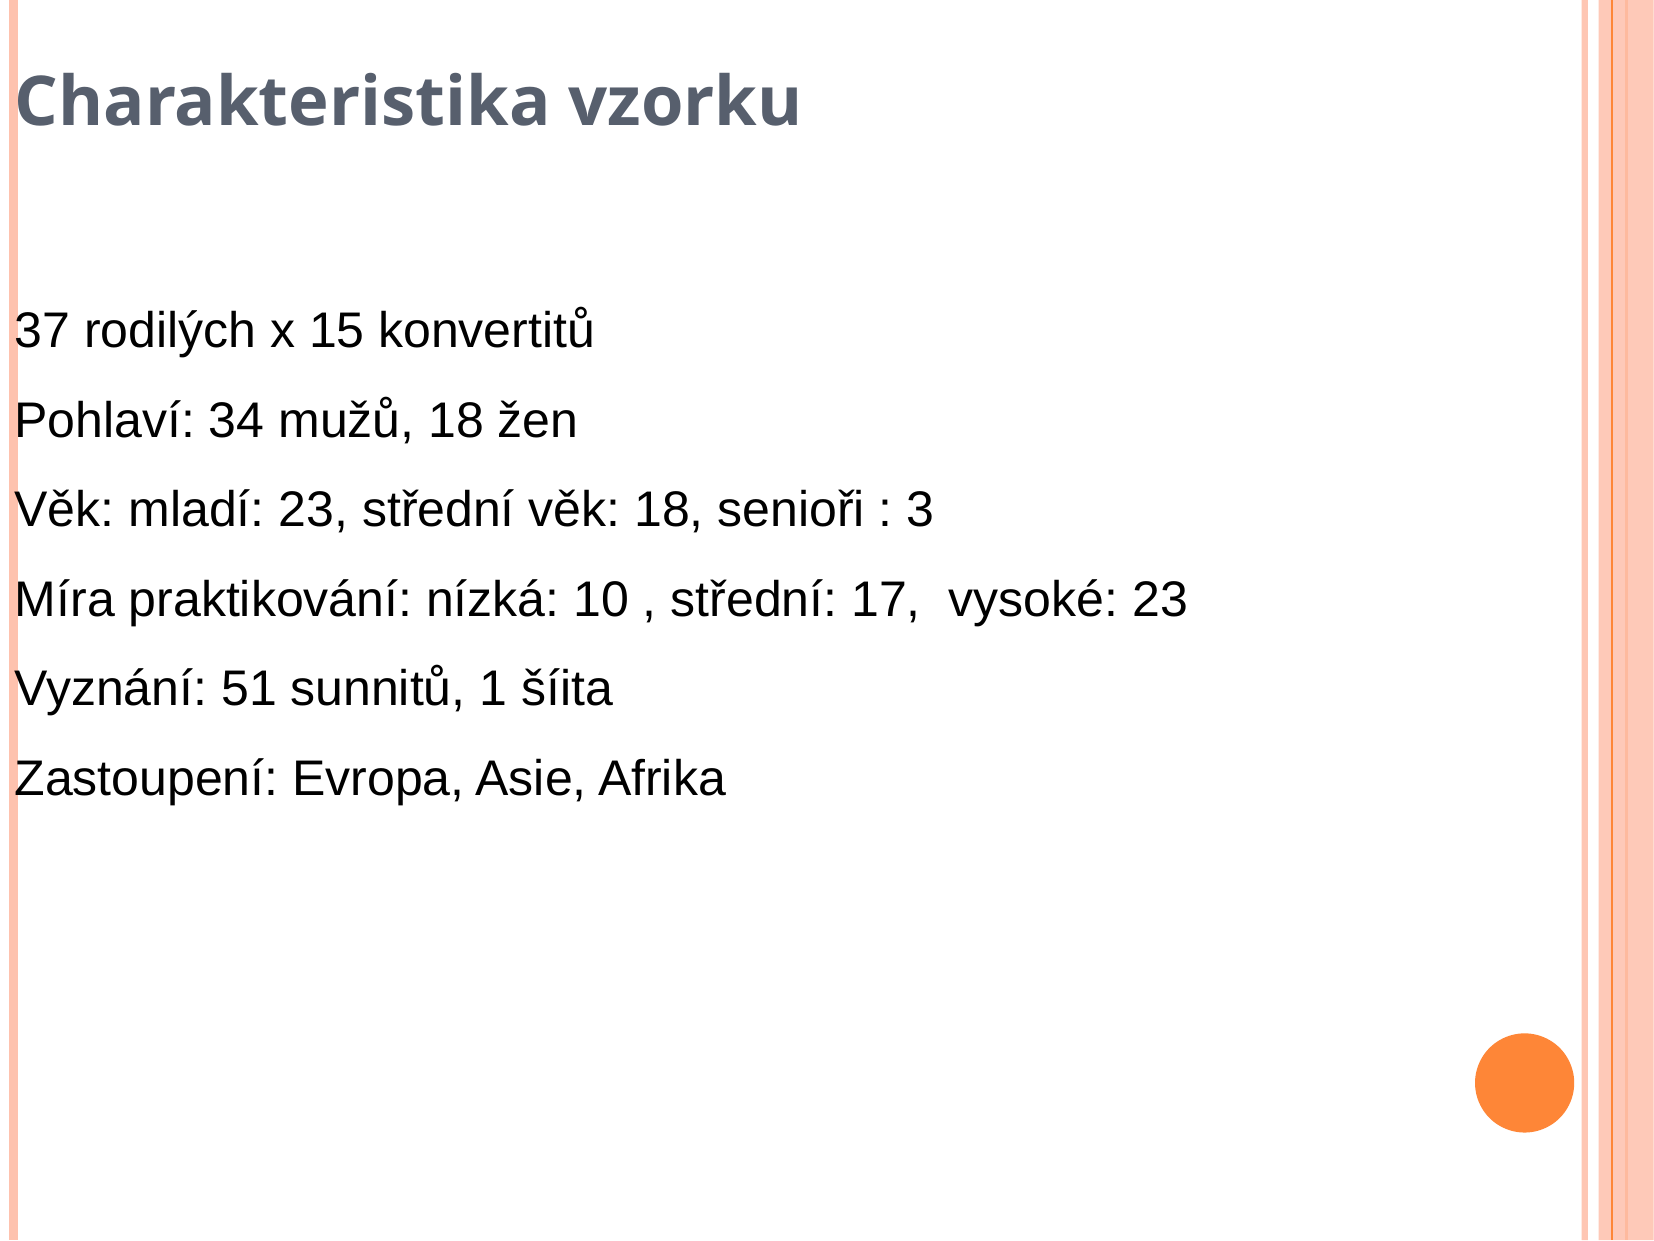

# Charakteristika vzorku
37 rodilých x 15 konvertitů
Pohlaví: 34 mužů, 18 žen
Věk: mladí: 23, střední věk: 18, senioři : 3
Míra praktikování: nízká: 10 , střední: 17, vysoké: 23
Vyznání: 51 sunnitů, 1 šíita
Zastoupení: Evropa, Asie, Afrika